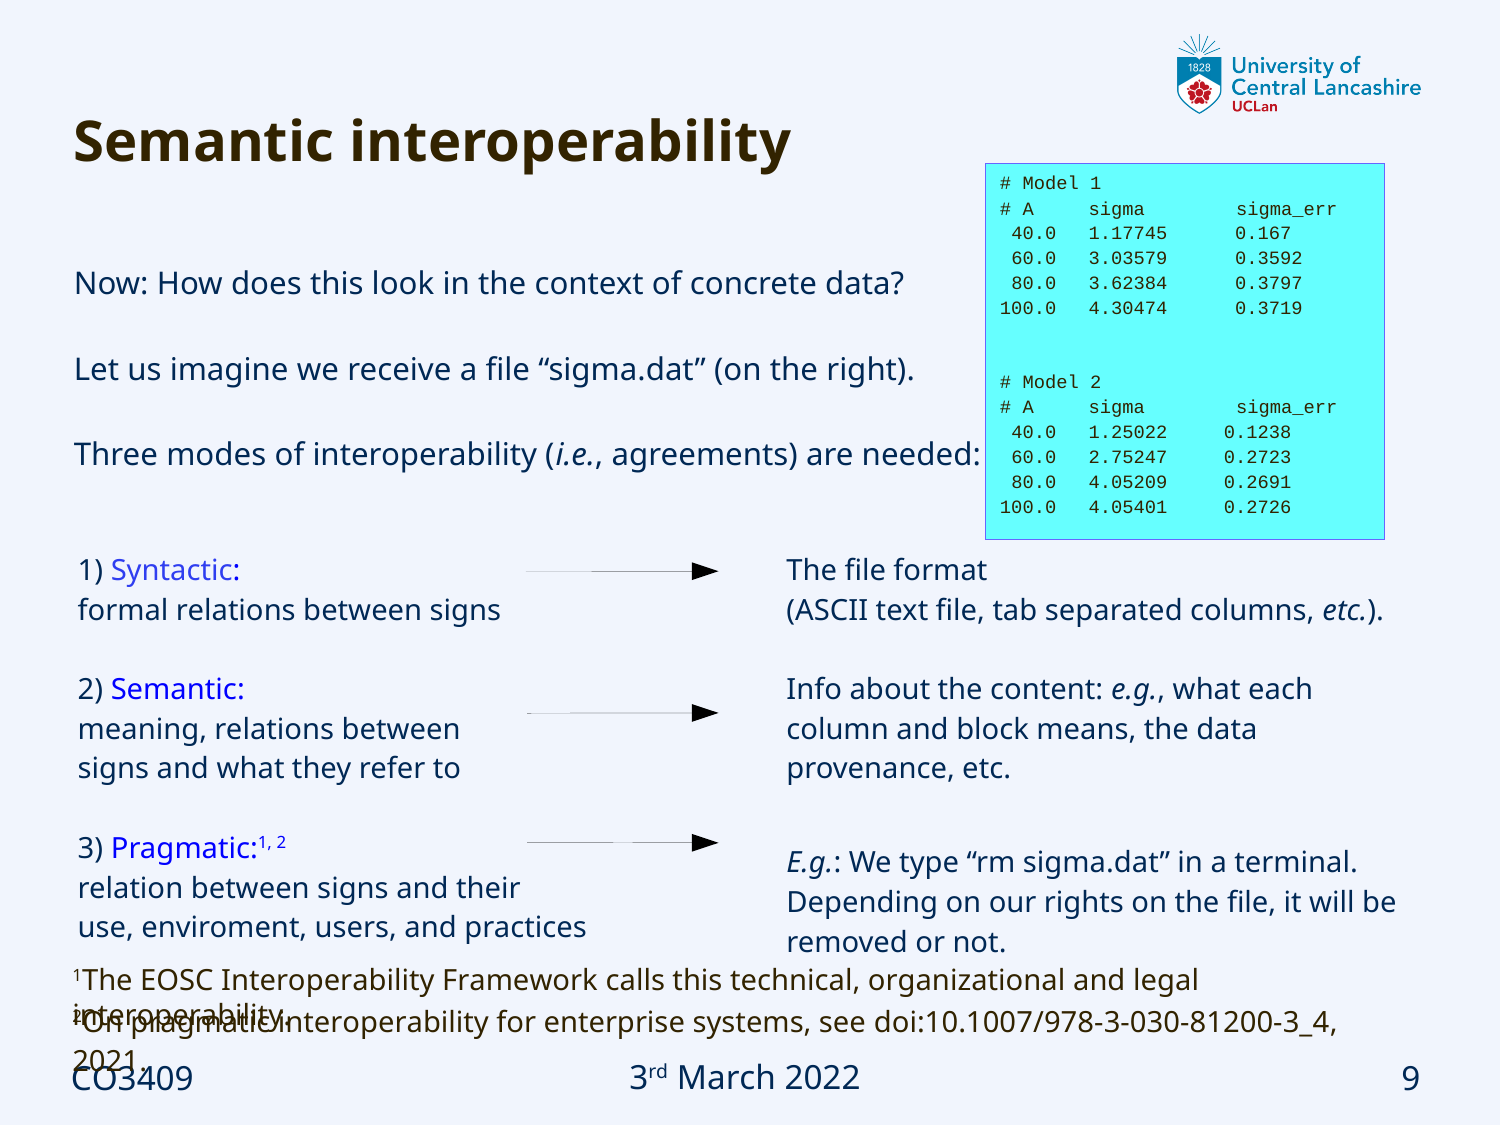

# Semantic interoperability
# Model 1
# A		sigma				sigma_err
 40.0		1.17745 0.167
 60.0		3.03579 0.3592
 80.0		3.62384 0.3797
100.0		4.30474 0.3719
# Model 2
# A		sigma				sigma_err
 40.0		1.25022 0.1238
 60.0		2.75247 0.2723
 80.0		4.05209 0.2691
100.0		4.05401 0.2726
Now: How does this look in the context of concrete data?
Let us imagine we receive a file “sigma.dat” (on the right).
Three modes of interoperability (i.e., agreements) are needed:
1) Syntactic:
formal relations between signs
2) Semantic:
meaning, relations between
signs and what they refer to
3) Pragmatic:1, 2
relation between signs and their
use, enviroment, users, and practices
The file format
(ASCII text file, tab separated columns, etc.).
Info about the content: e.g., what each column and block means, the data provenance, etc.
E.g.: We type “rm sigma.dat” in a terminal. Depending on our rights on the file, it will be removed or not.
1The EOSC Interoperability Framework calls this technical, organizational and legal interoperability.
2On pragmatic interoperability for enterprise systems, see doi:10.1007/978-3-030-81200-3_4, 2021.